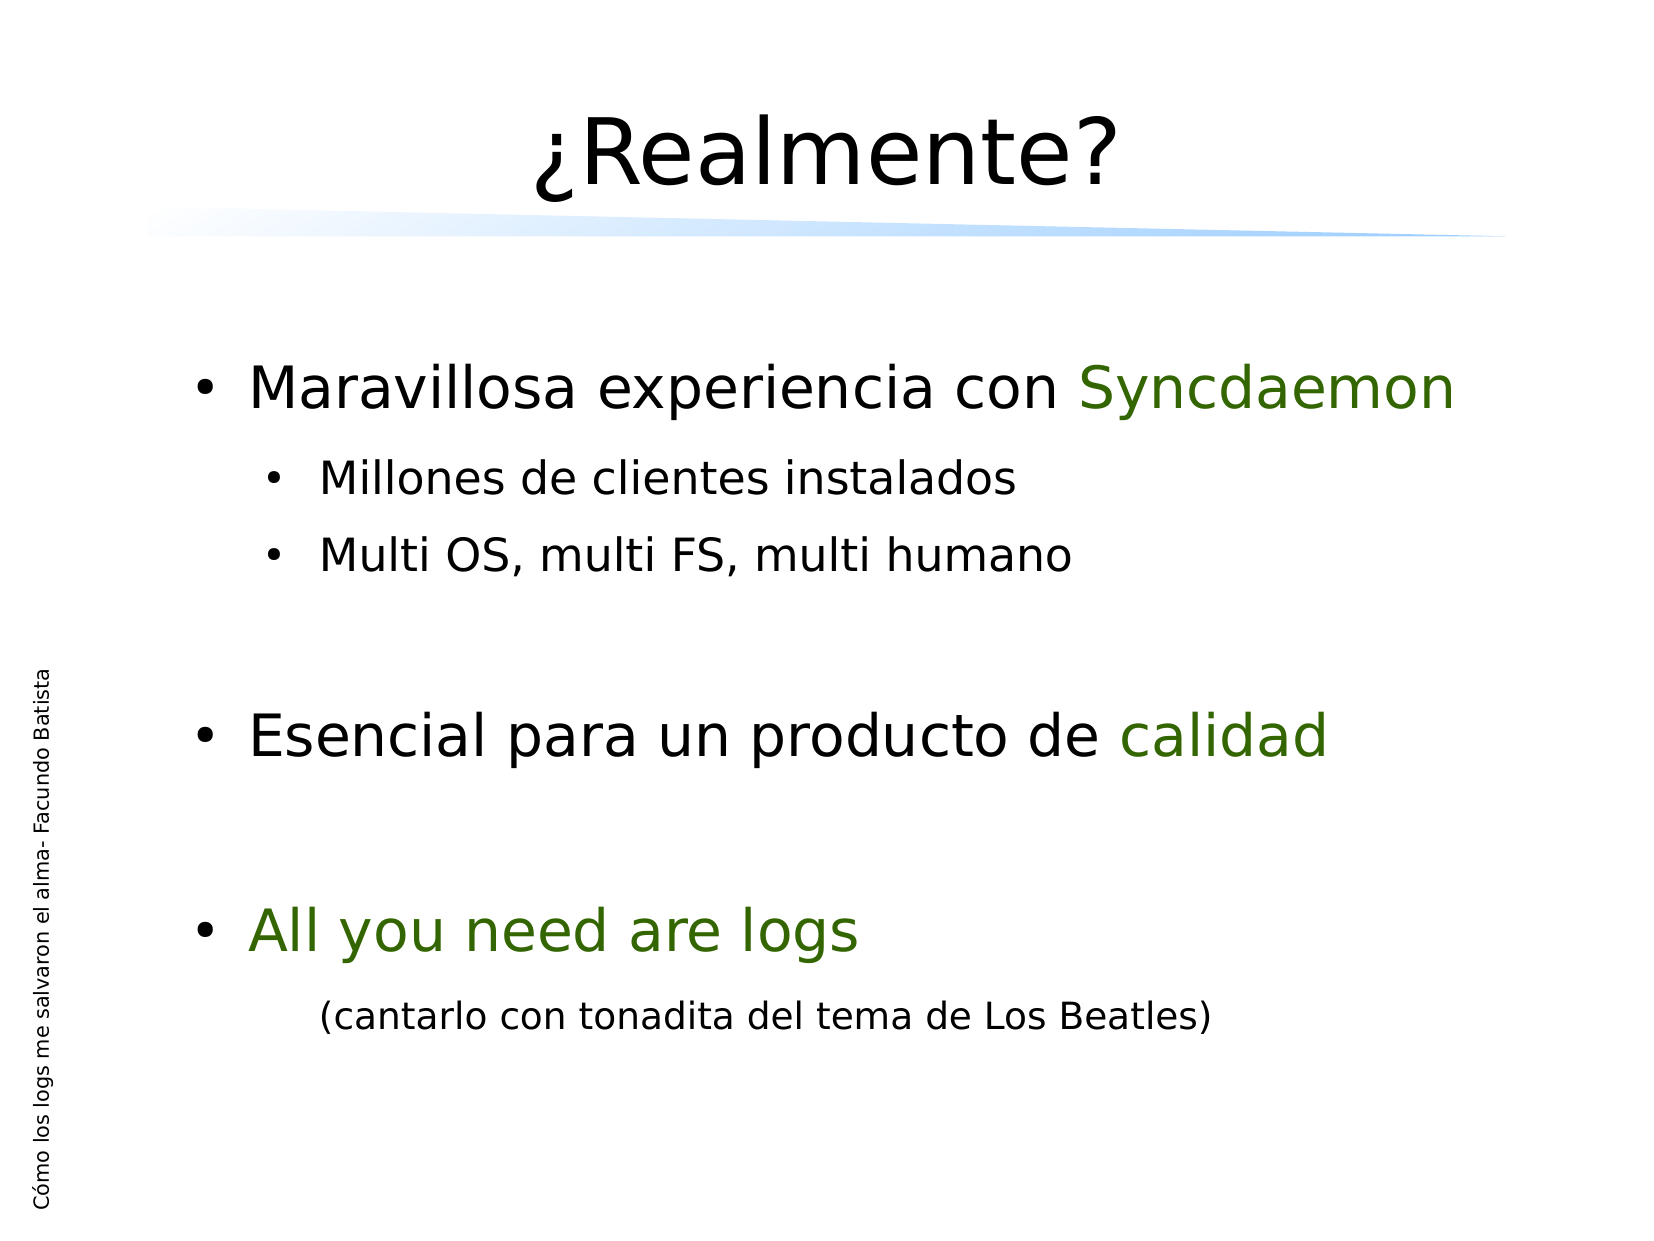

# ¿Realmente?
Maravillosa experiencia con Syncdaemon
Millones de clientes instalados
Multi OS, multi FS, multi humano
Esencial para un producto de calidad
All you need are logs
(cantarlo con tonadita del tema de Los Beatles)